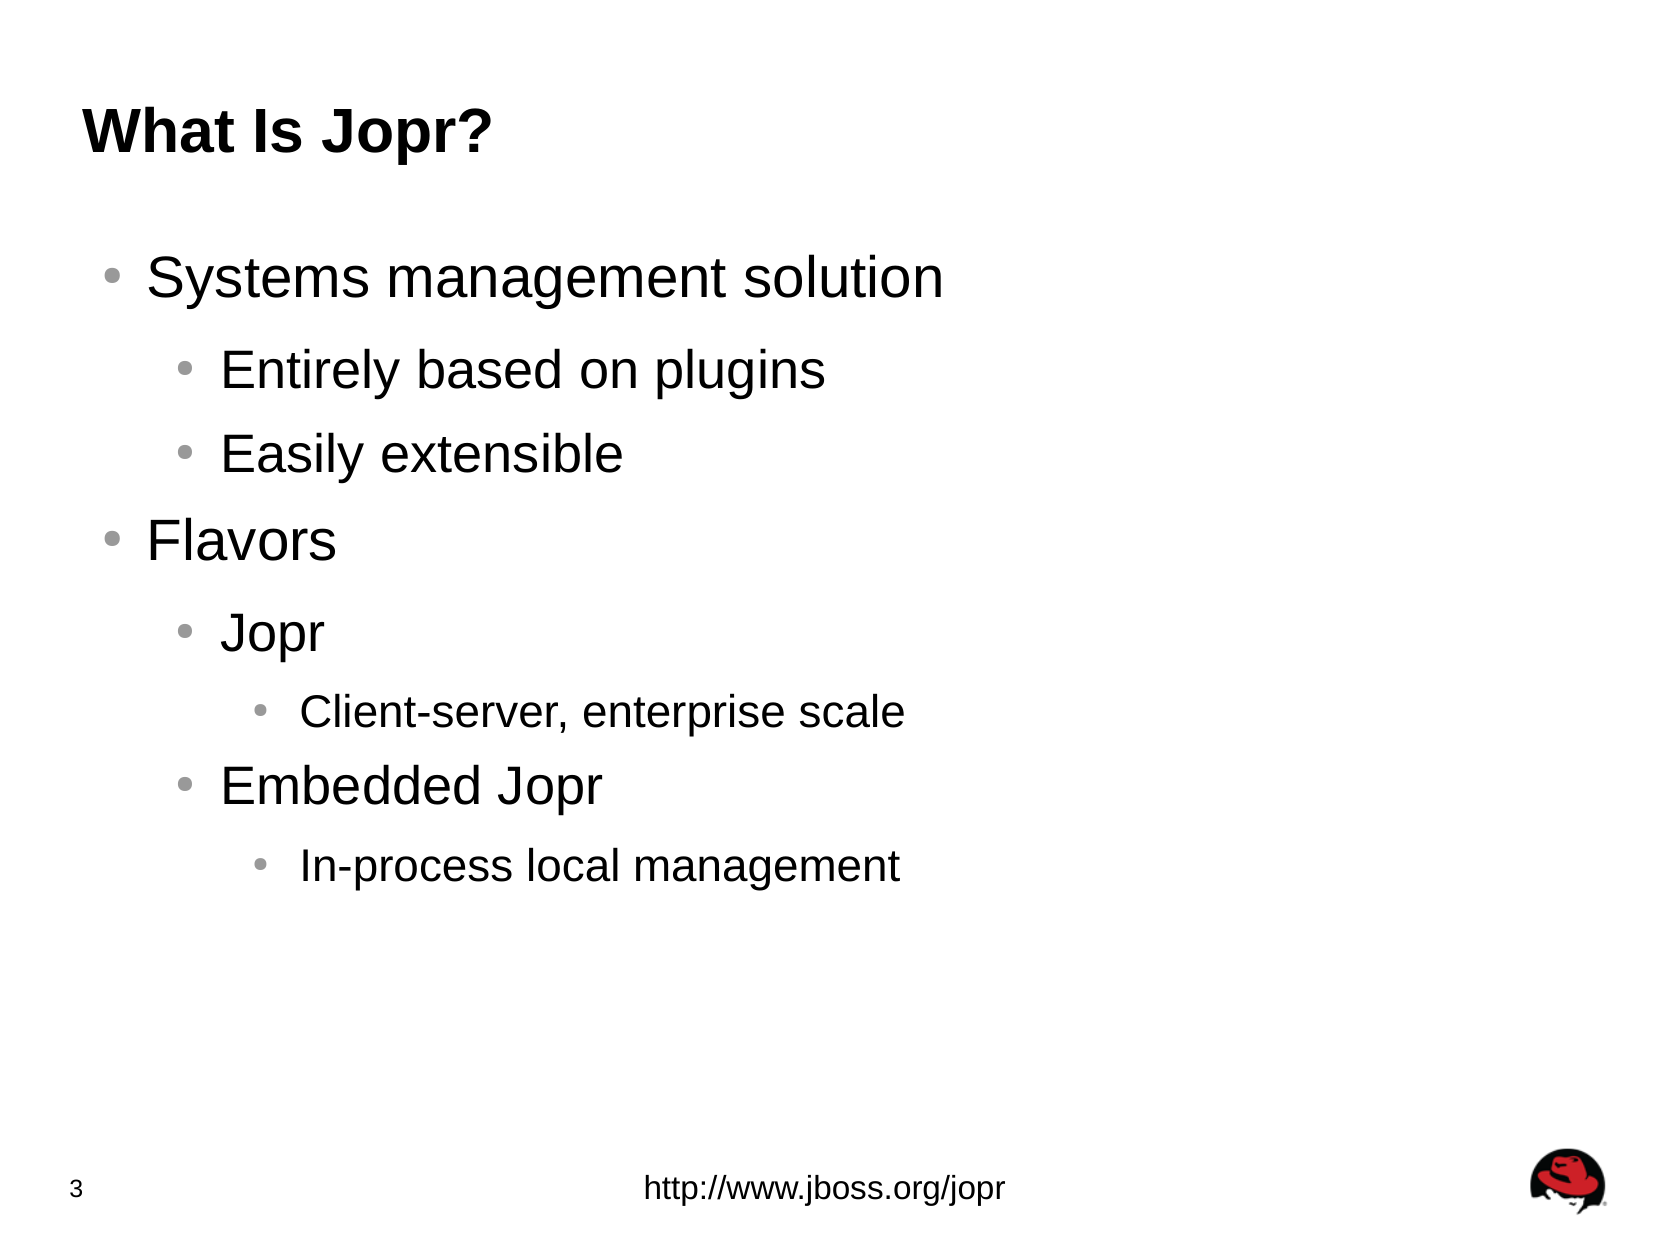

# What Is Jopr?
Systems management solution
Entirely based on plugins
Easily extensible
Flavors
Jopr
Client-server, enterprise scale
Embedded Jopr
In-process local management